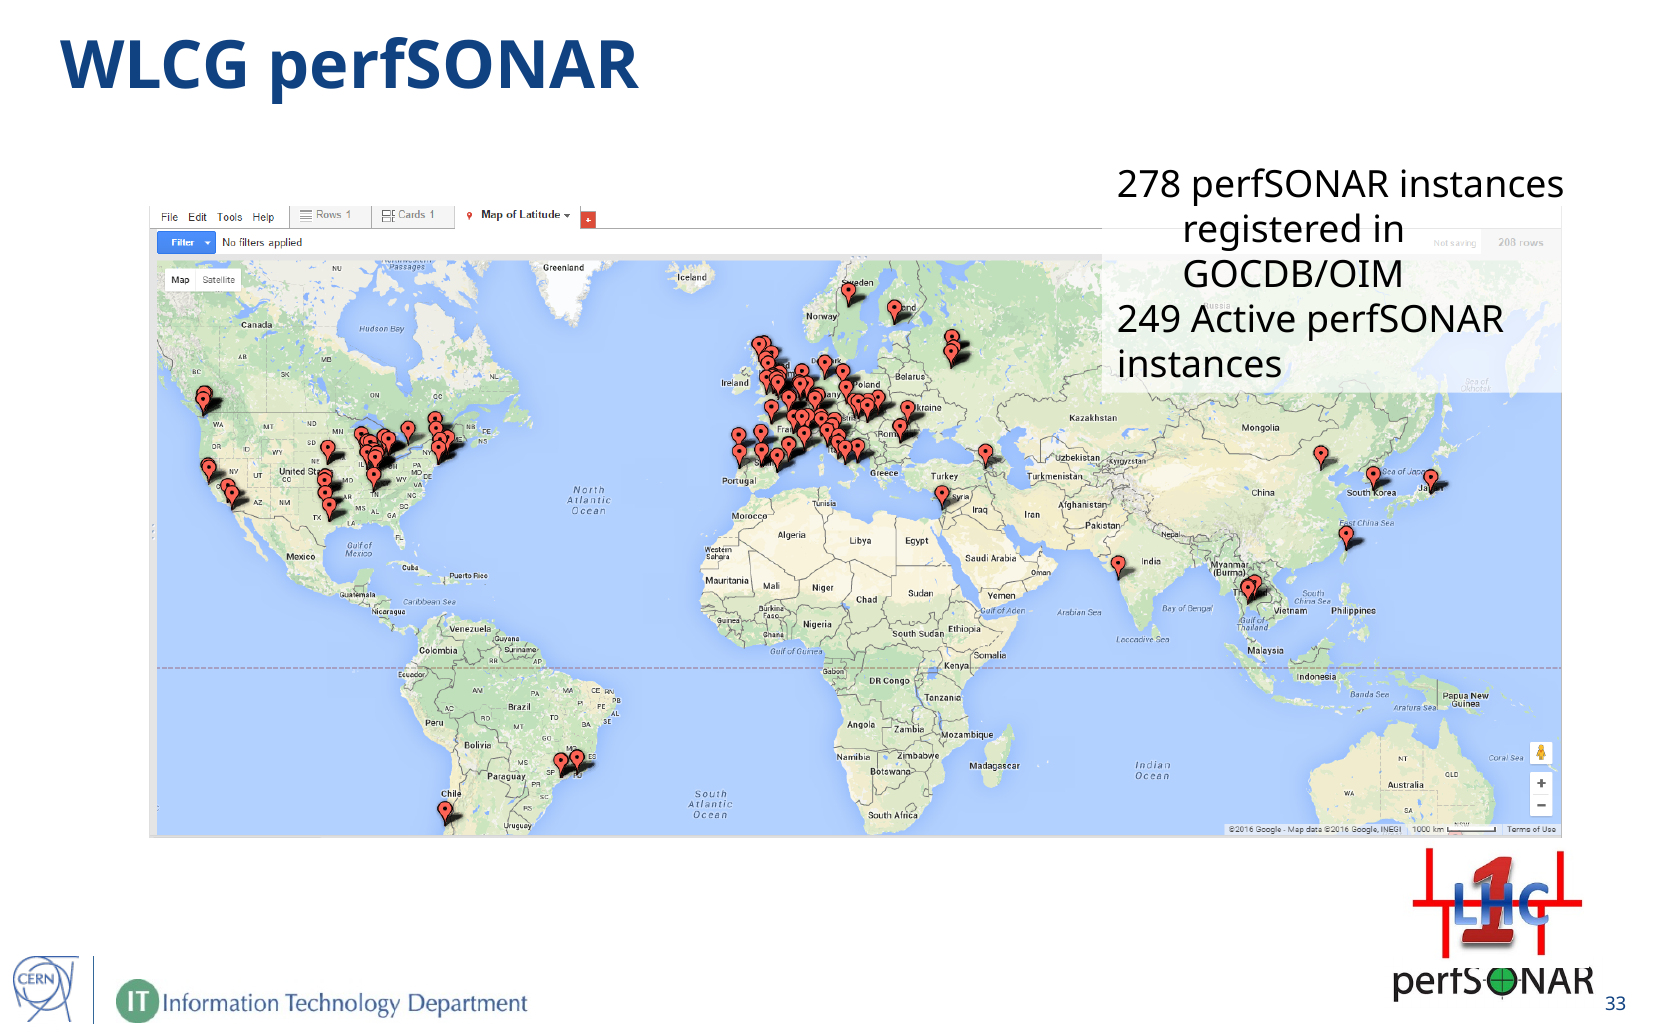

# WLCG perfSONAR
278 perfSONAR instances registered in GOCDB/OIM
249 Active perfSONAR instances